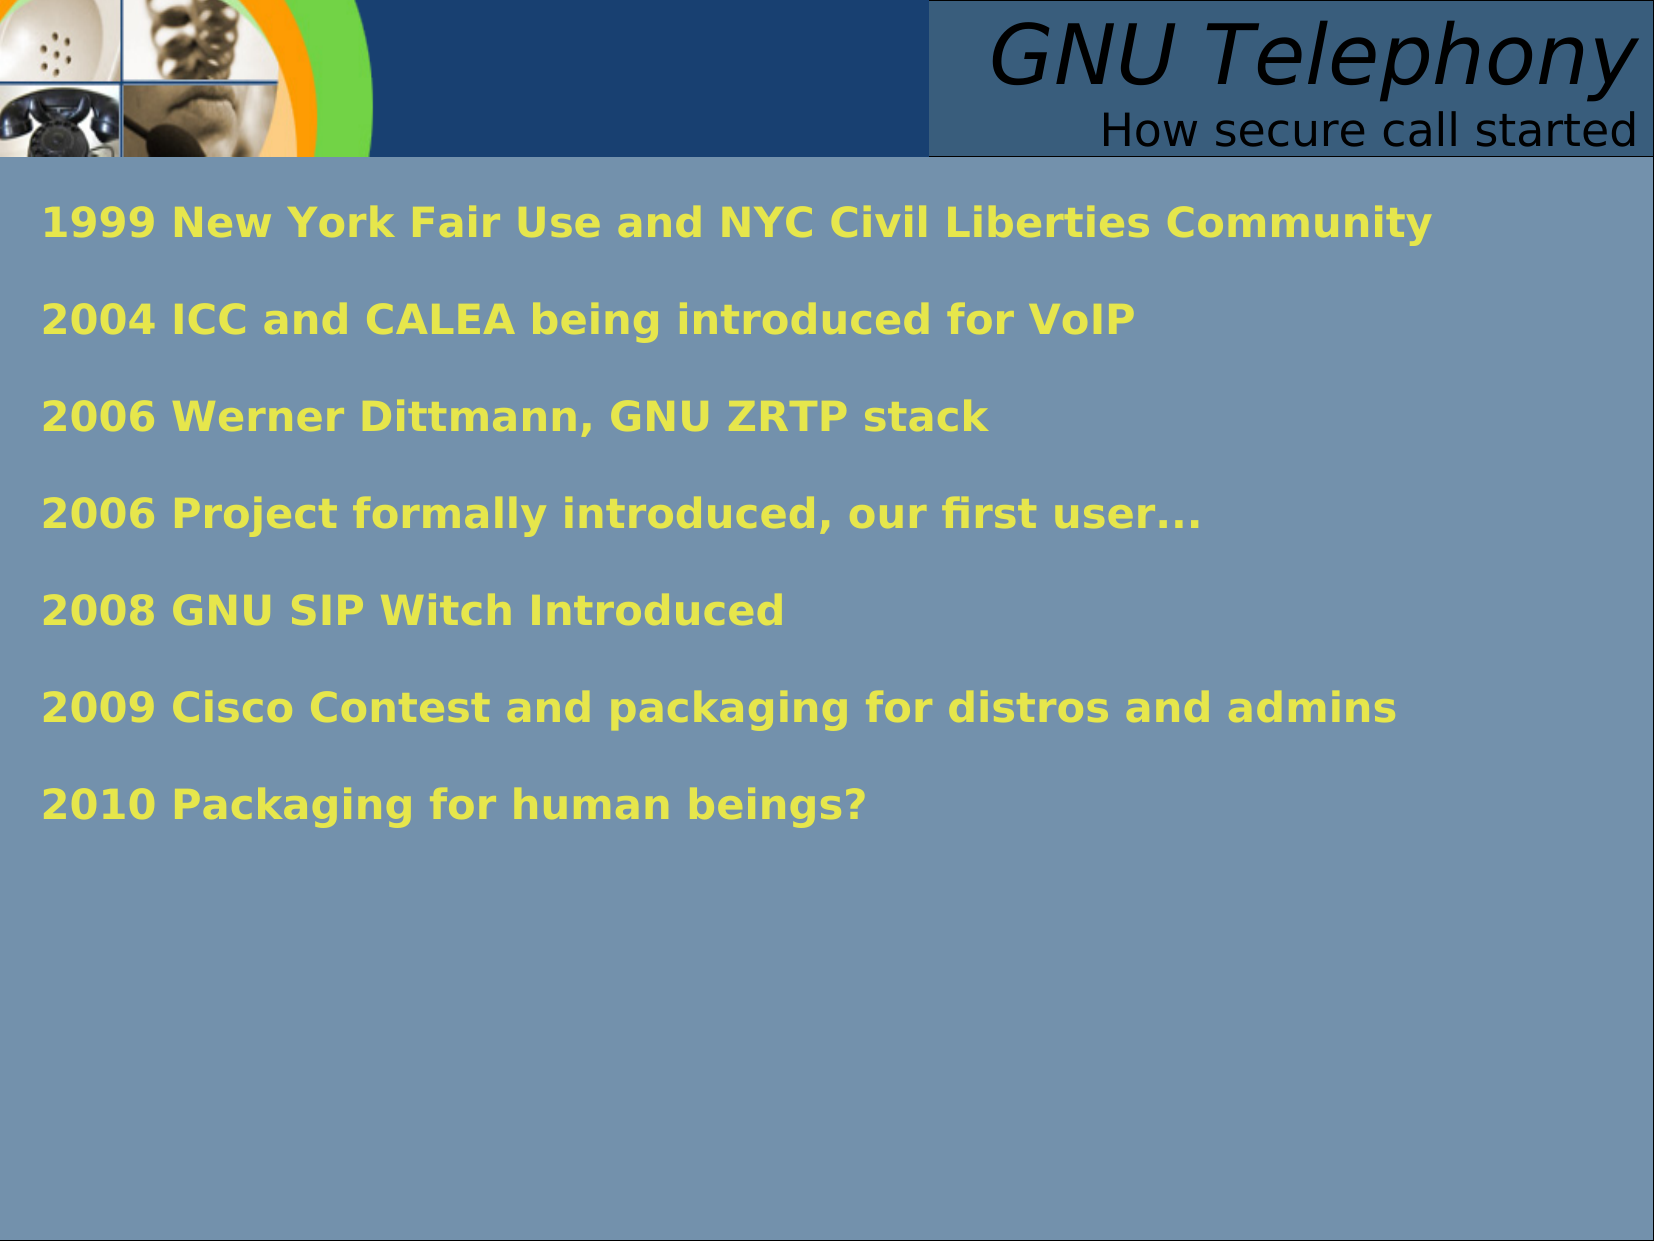

GNU Telephony
How secure call started
1999 New York Fair Use and NYC Civil Liberties Community
2004 ICC and CALEA being introduced for VoIP
2006 Werner Dittmann, GNU ZRTP stack
2006 Project formally introduced, our first user...
2008 GNU SIP Witch Introduced
2009 Cisco Contest and packaging for distros and admins
2010 Packaging for human beings?
#